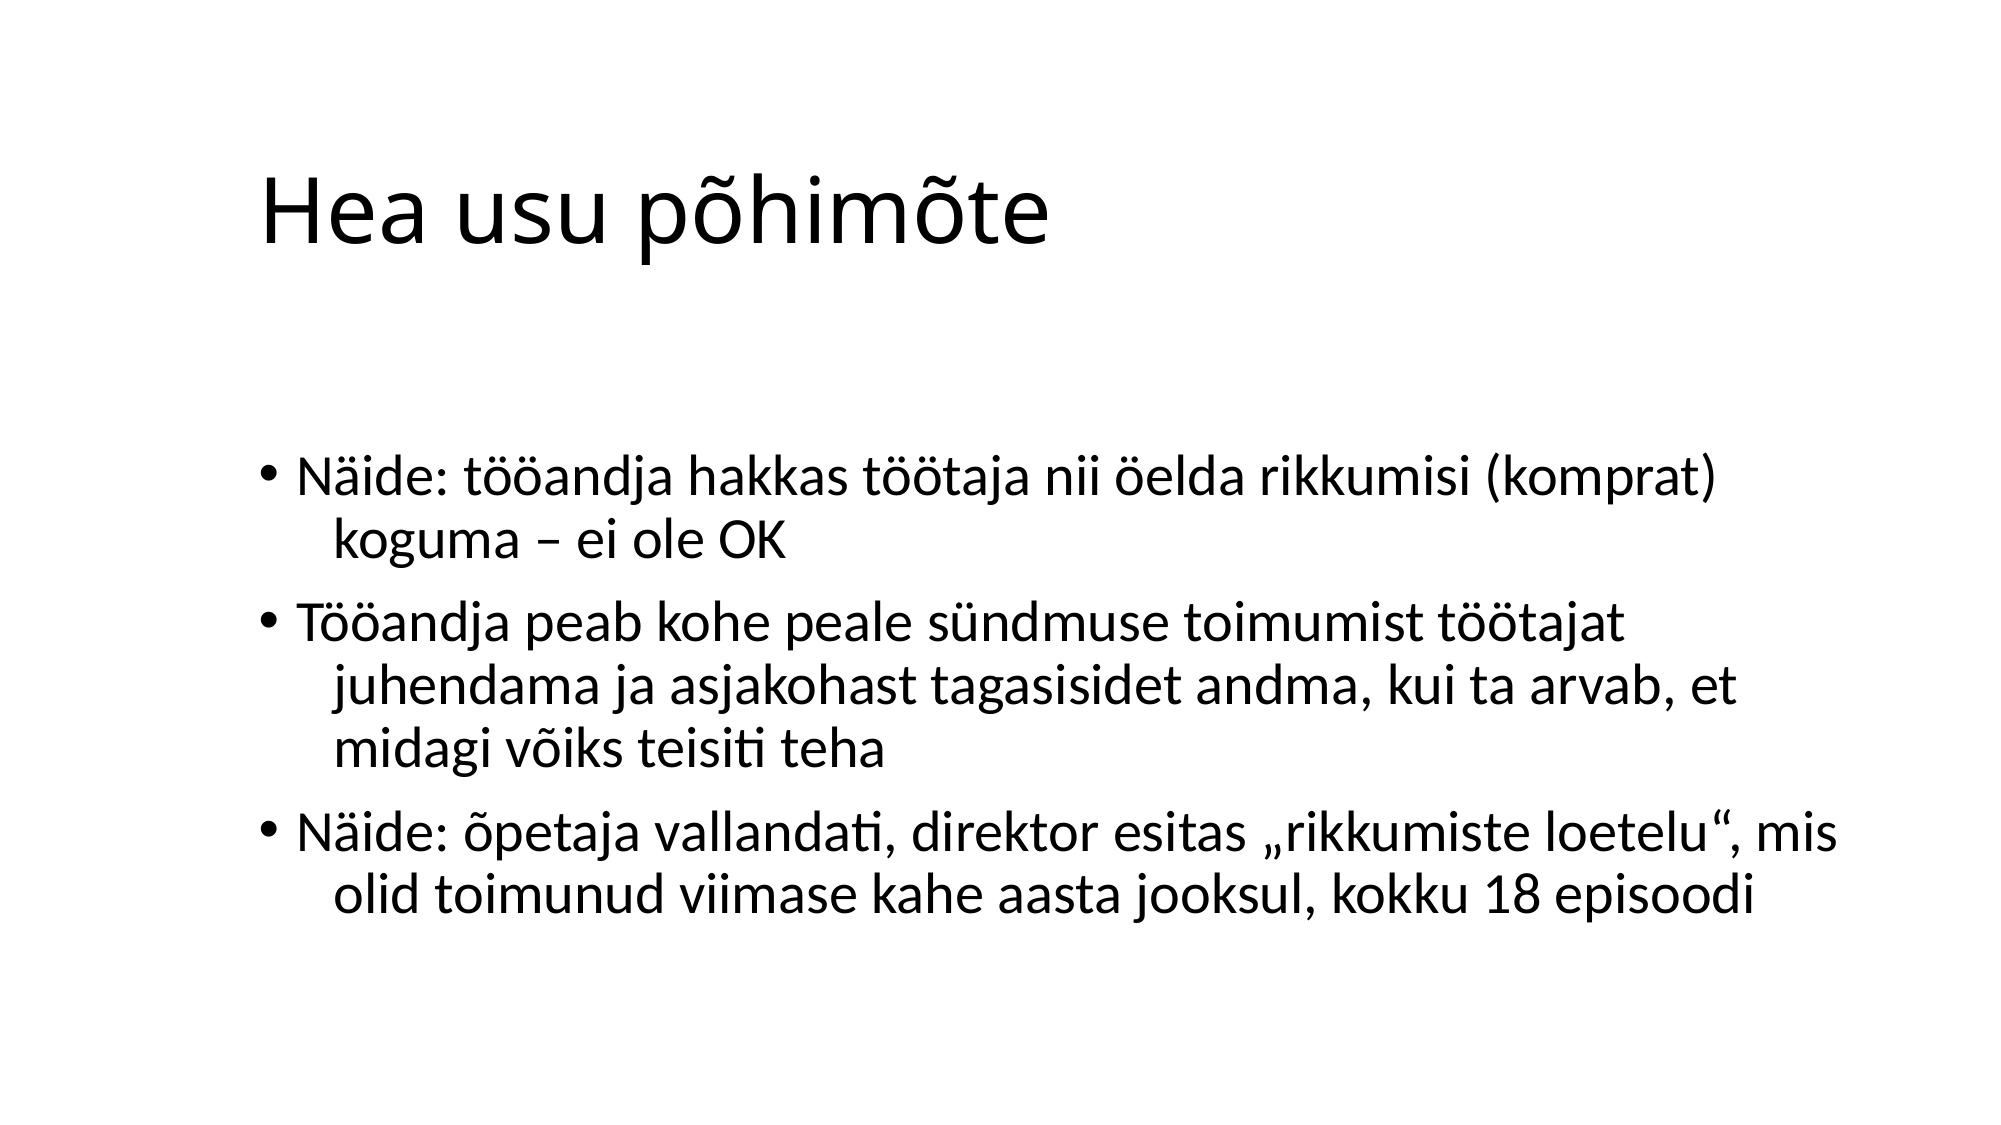

# Hea usu põhimõte
Näide: tööandja hakkas töötaja nii öelda rikkumisi (komprat) koguma – ei ole OK
Tööandja peab kohe peale sündmuse toimumist töötajat juhendama ja asjakohast tagasisidet andma, kui ta arvab, et midagi võiks teisiti teha
Näide: õpetaja vallandati, direktor esitas „rikkumiste loetelu“, mis olid toimunud viimase kahe aasta jooksul, kokku 18 episoodi